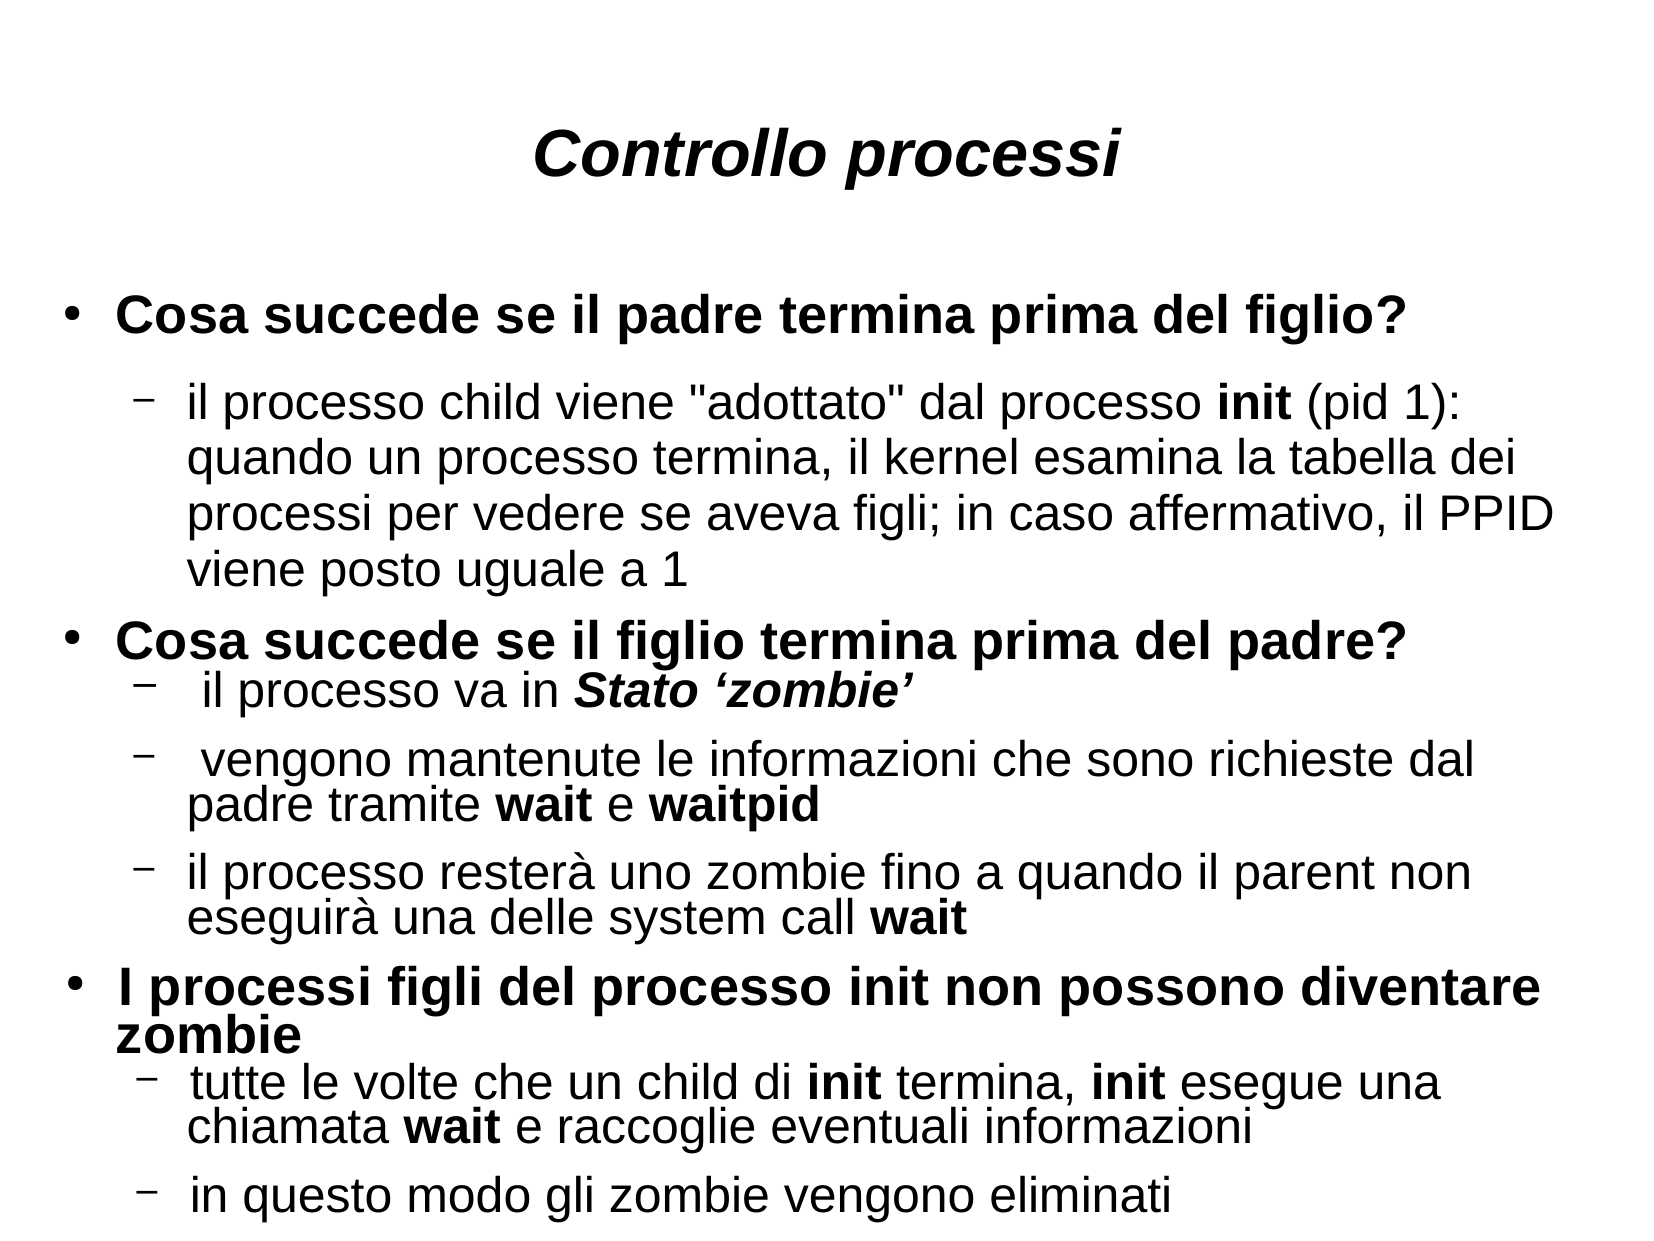

# Controllo processi
Cosa succede se il padre termina prima del figlio?
il processo child viene "adottato" dal processo init (pid 1): quando un processo termina, il kernel esamina la tabella dei processi per vedere se aveva figli; in caso affermativo, il PPID viene posto uguale a 1
Cosa succede se il figlio termina prima del padre?
 il processo va in Stato ‘zombie’
 vengono mantenute le informazioni che sono richieste dal padre tramite wait e waitpid
il processo resterà uno zombie fino a quando il parent non eseguirà una delle system call wait
I processi figli del processo init non possono diventare zombie
tutte le volte che un child di init termina, init esegue una chiamata wait e raccoglie eventuali informazioni
in questo modo gli zombie vengono eliminati